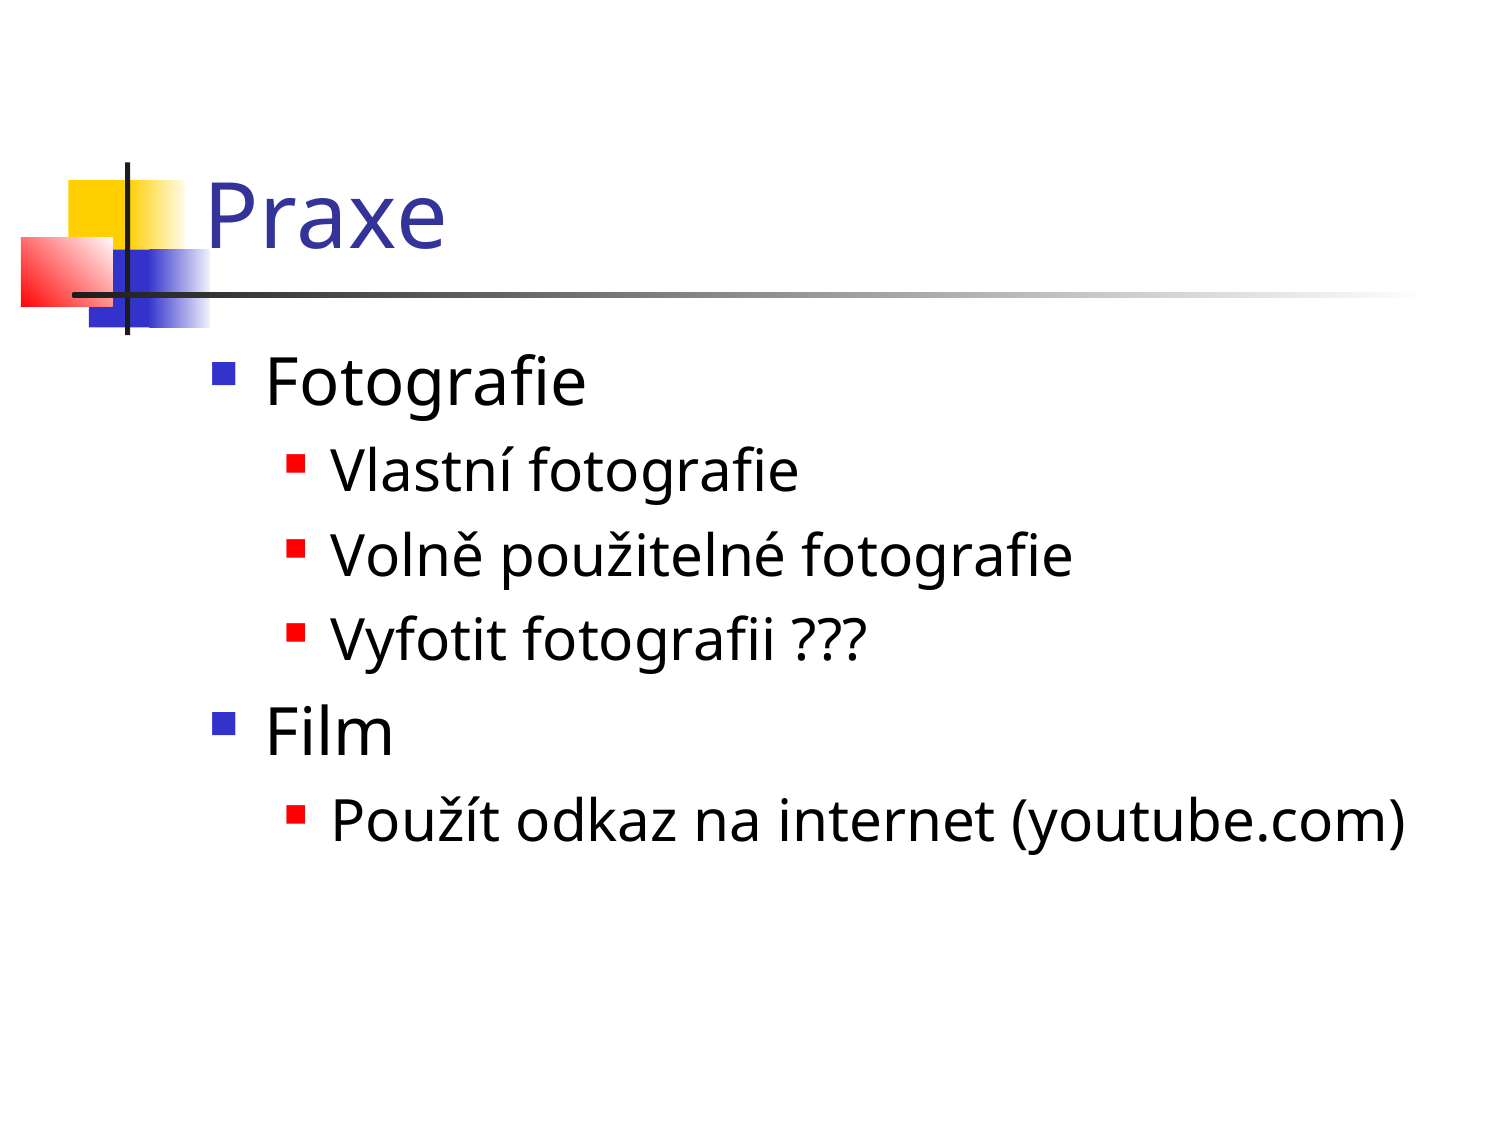

# Praxe
Fotografie
Vlastní fotografie
Volně použitelné fotografie
Vyfotit fotografii ???
Film
Použít odkaz na internet (youtube.com)